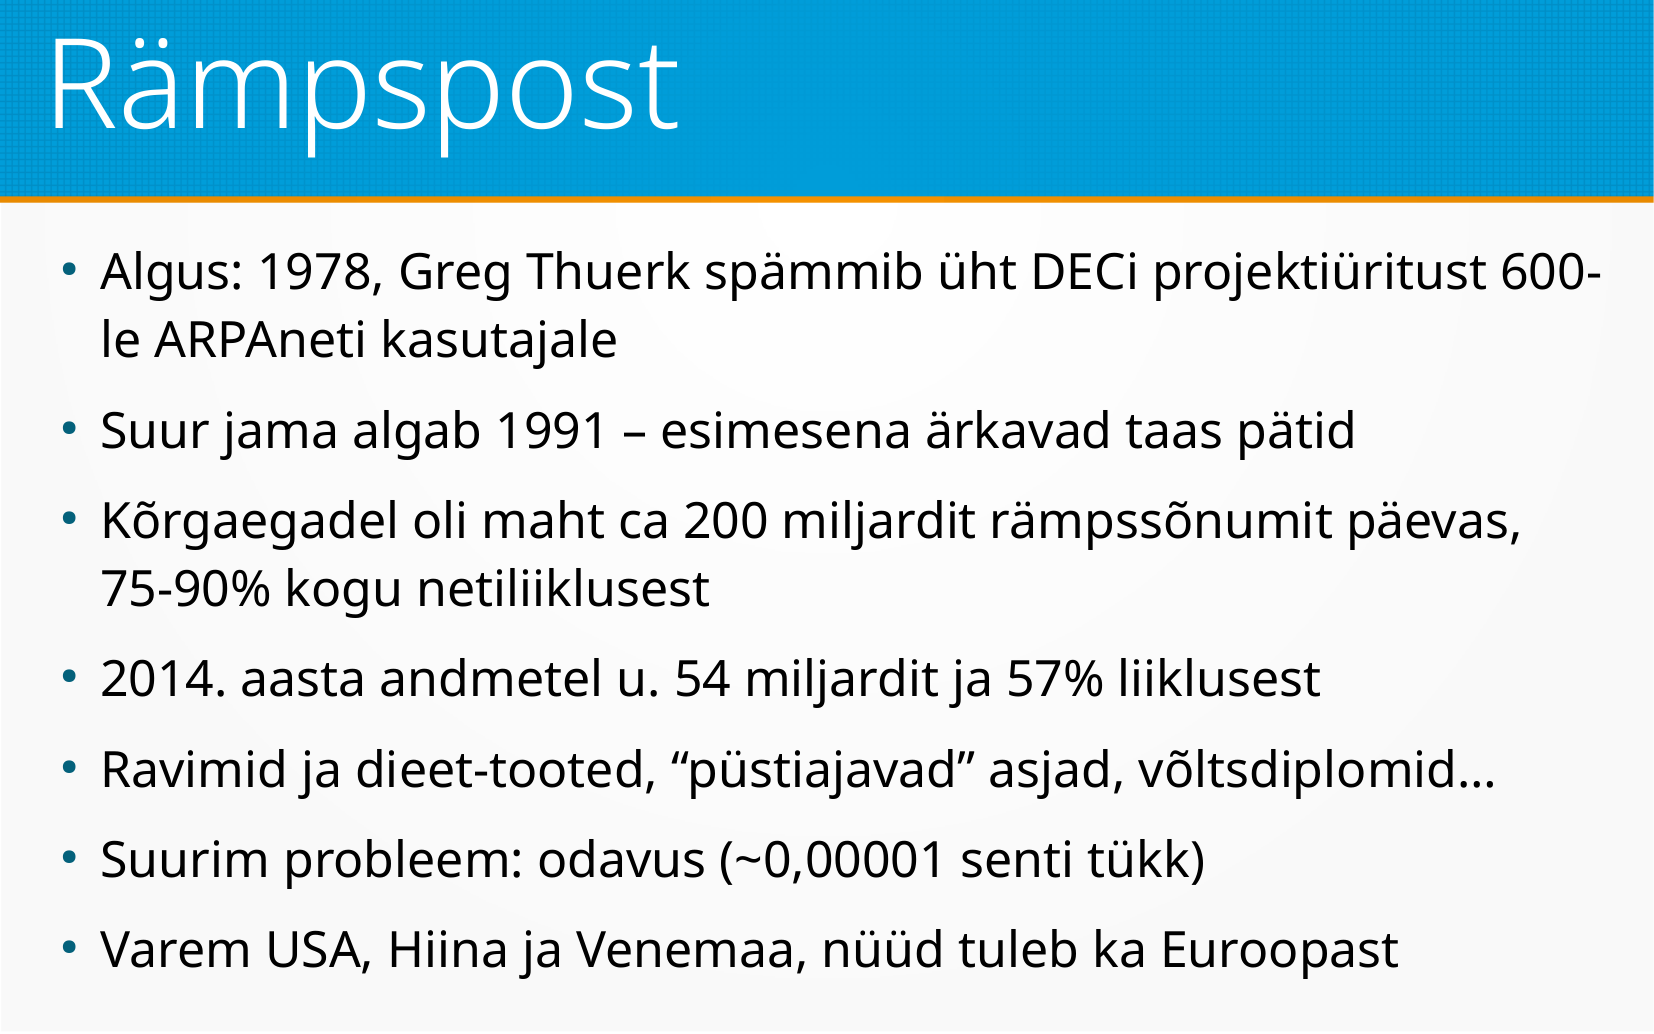

# Rämpspost
Algus: 1978, Greg Thuerk spämmib üht DECi projektiüritust 600-le ARPAneti kasutajale
Suur jama algab 1991 – esimesena ärkavad taas pätid
Kõrgaegadel oli maht ca 200 miljardit rämpssõnumit päevas, 75-90% kogu netiliiklusest
2014. aasta andmetel u. 54 miljardit ja 57% liiklusest
Ravimid ja dieet-tooted, “püstiajavad” asjad, võltsdiplomid…
Suurim probleem: odavus (~0,00001 senti tükk)
Varem USA, Hiina ja Venemaa, nüüd tuleb ka Euroopast